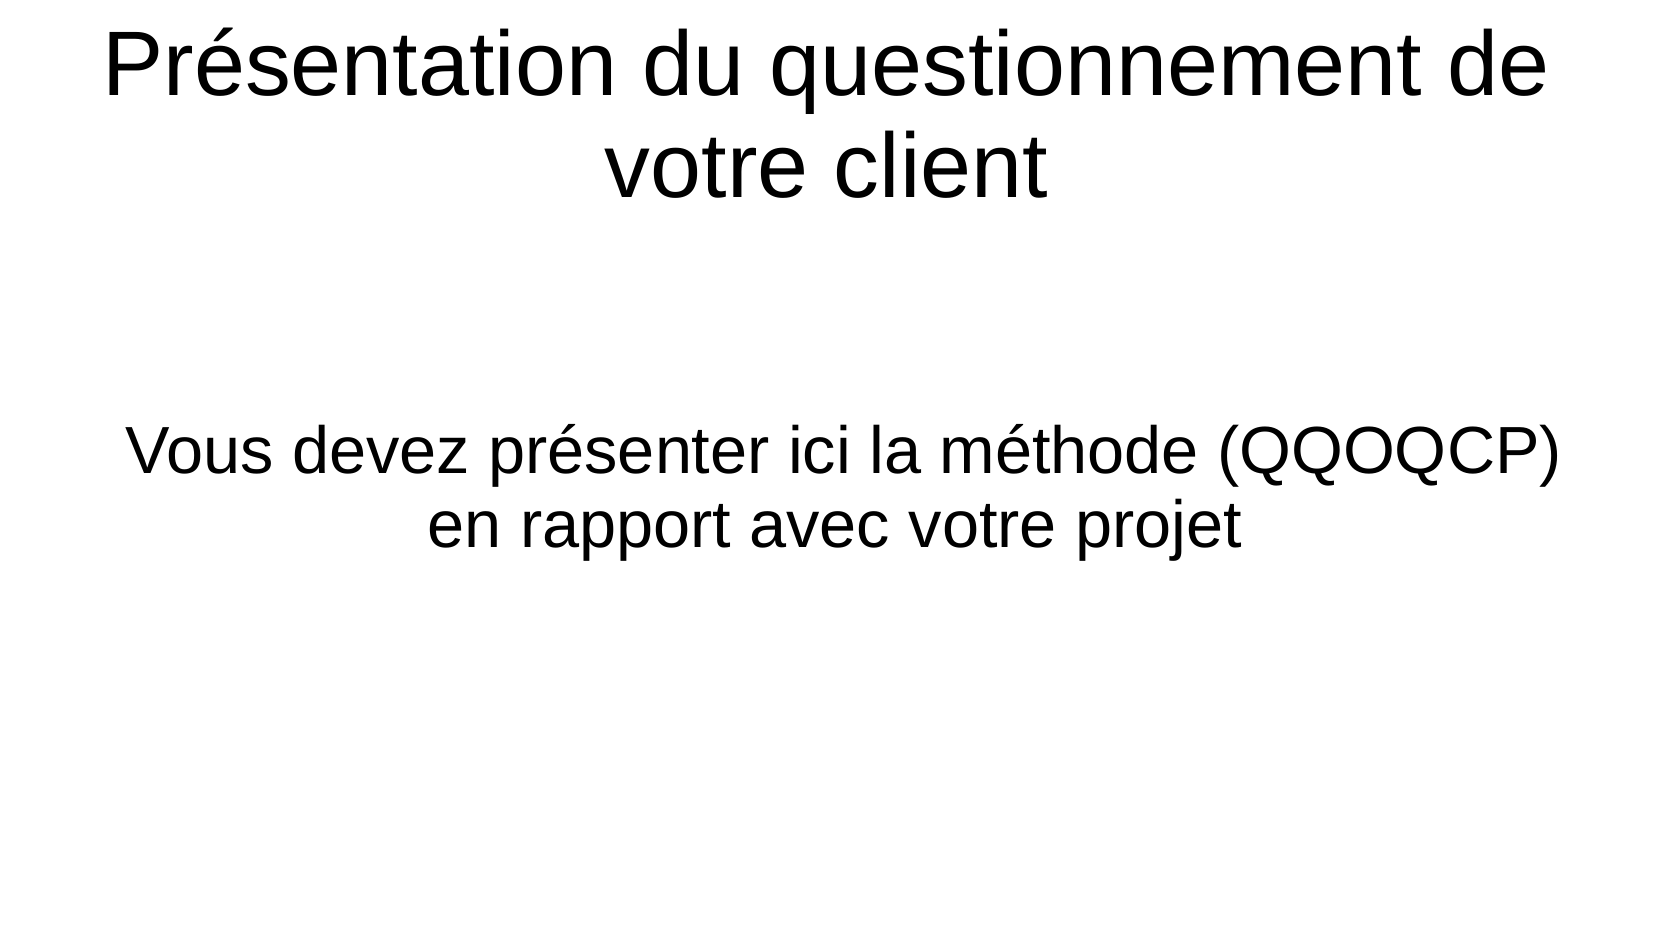

# Présentation du questionnement de votre client
Vous devez présenter ici la méthode (QQOQCP) en rapport avec votre projet